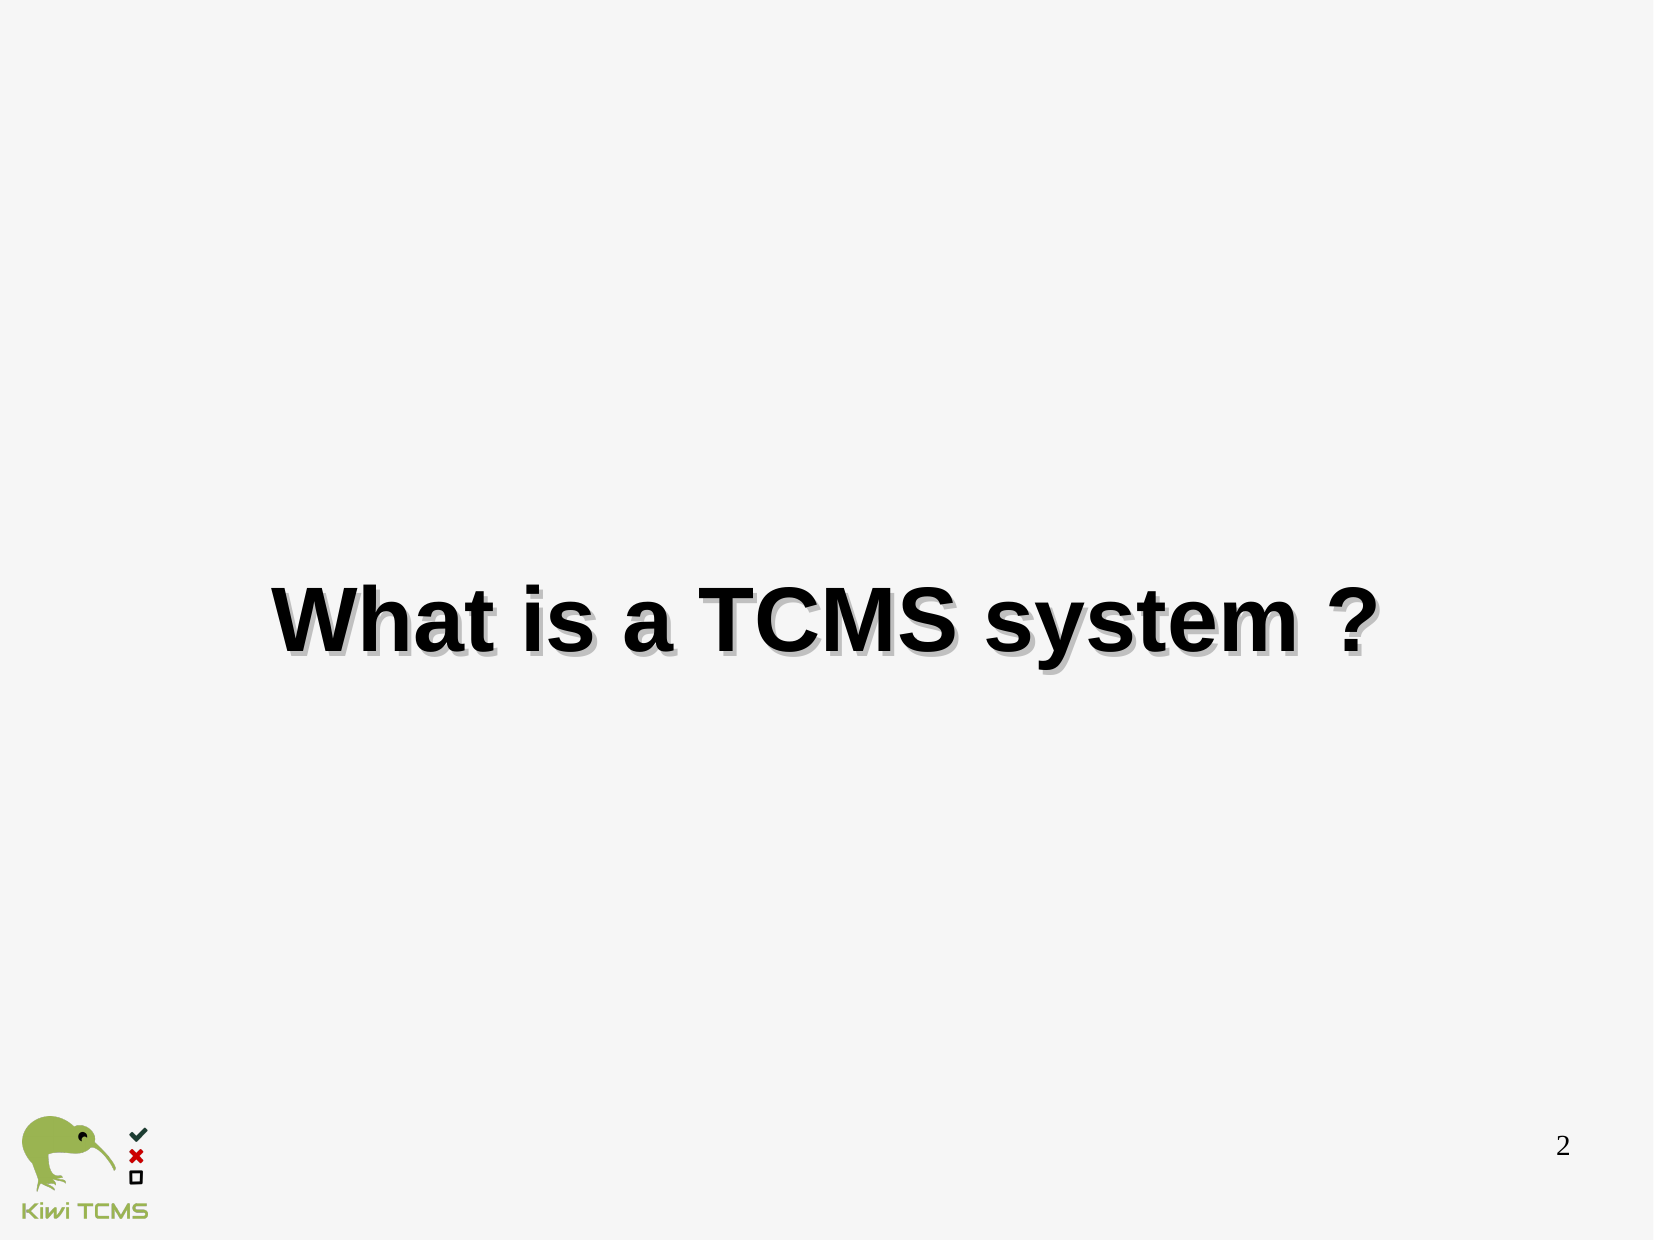

# What is a TCMS system ?
2